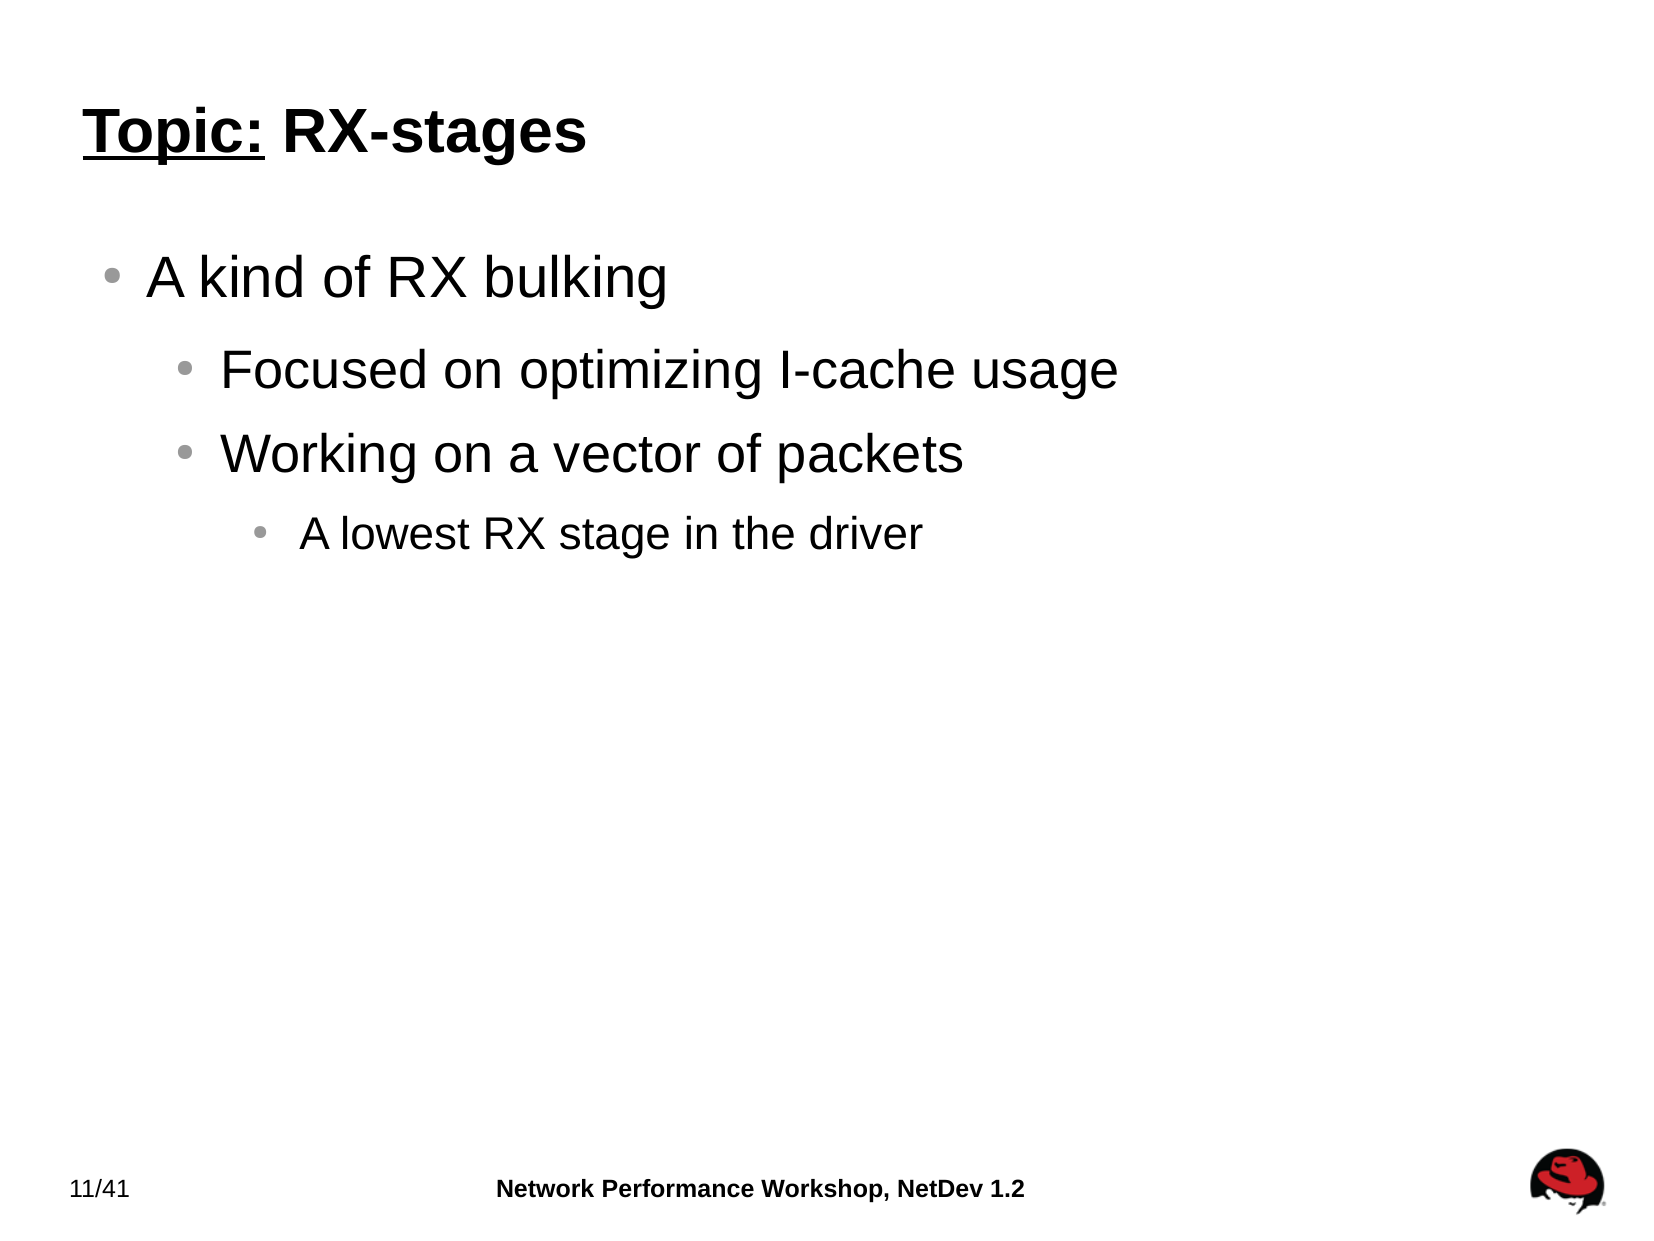

# Topic: RX-stages
A kind of RX bulking
Focused on optimizing I-cache usage
Working on a vector of packets
A lowest RX stage in the driver